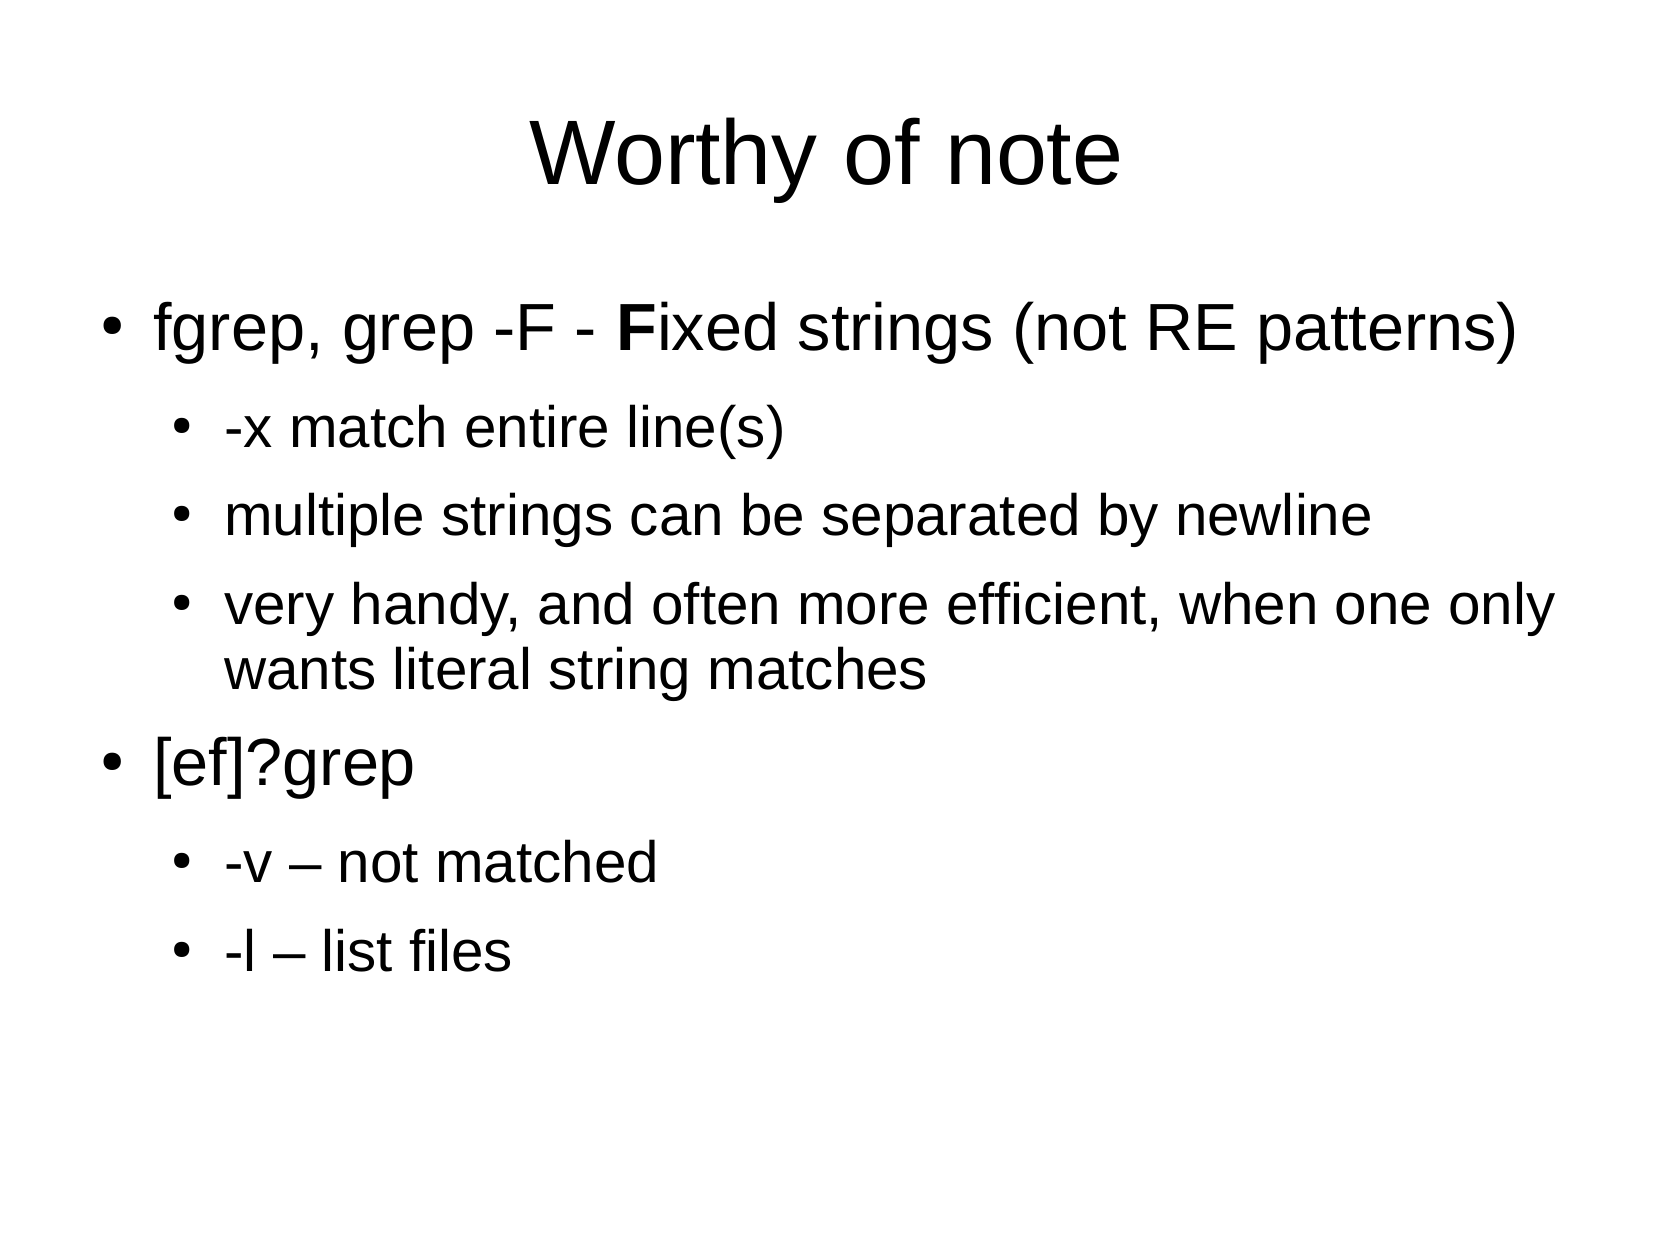

# Worthy of note
fgrep, grep -F - Fixed strings (not RE patterns)
-x match entire line(s)
multiple strings can be separated by newline
very handy, and often more efficient, when one only wants literal string matches
[ef]?grep
-v – not matched
-l – list files